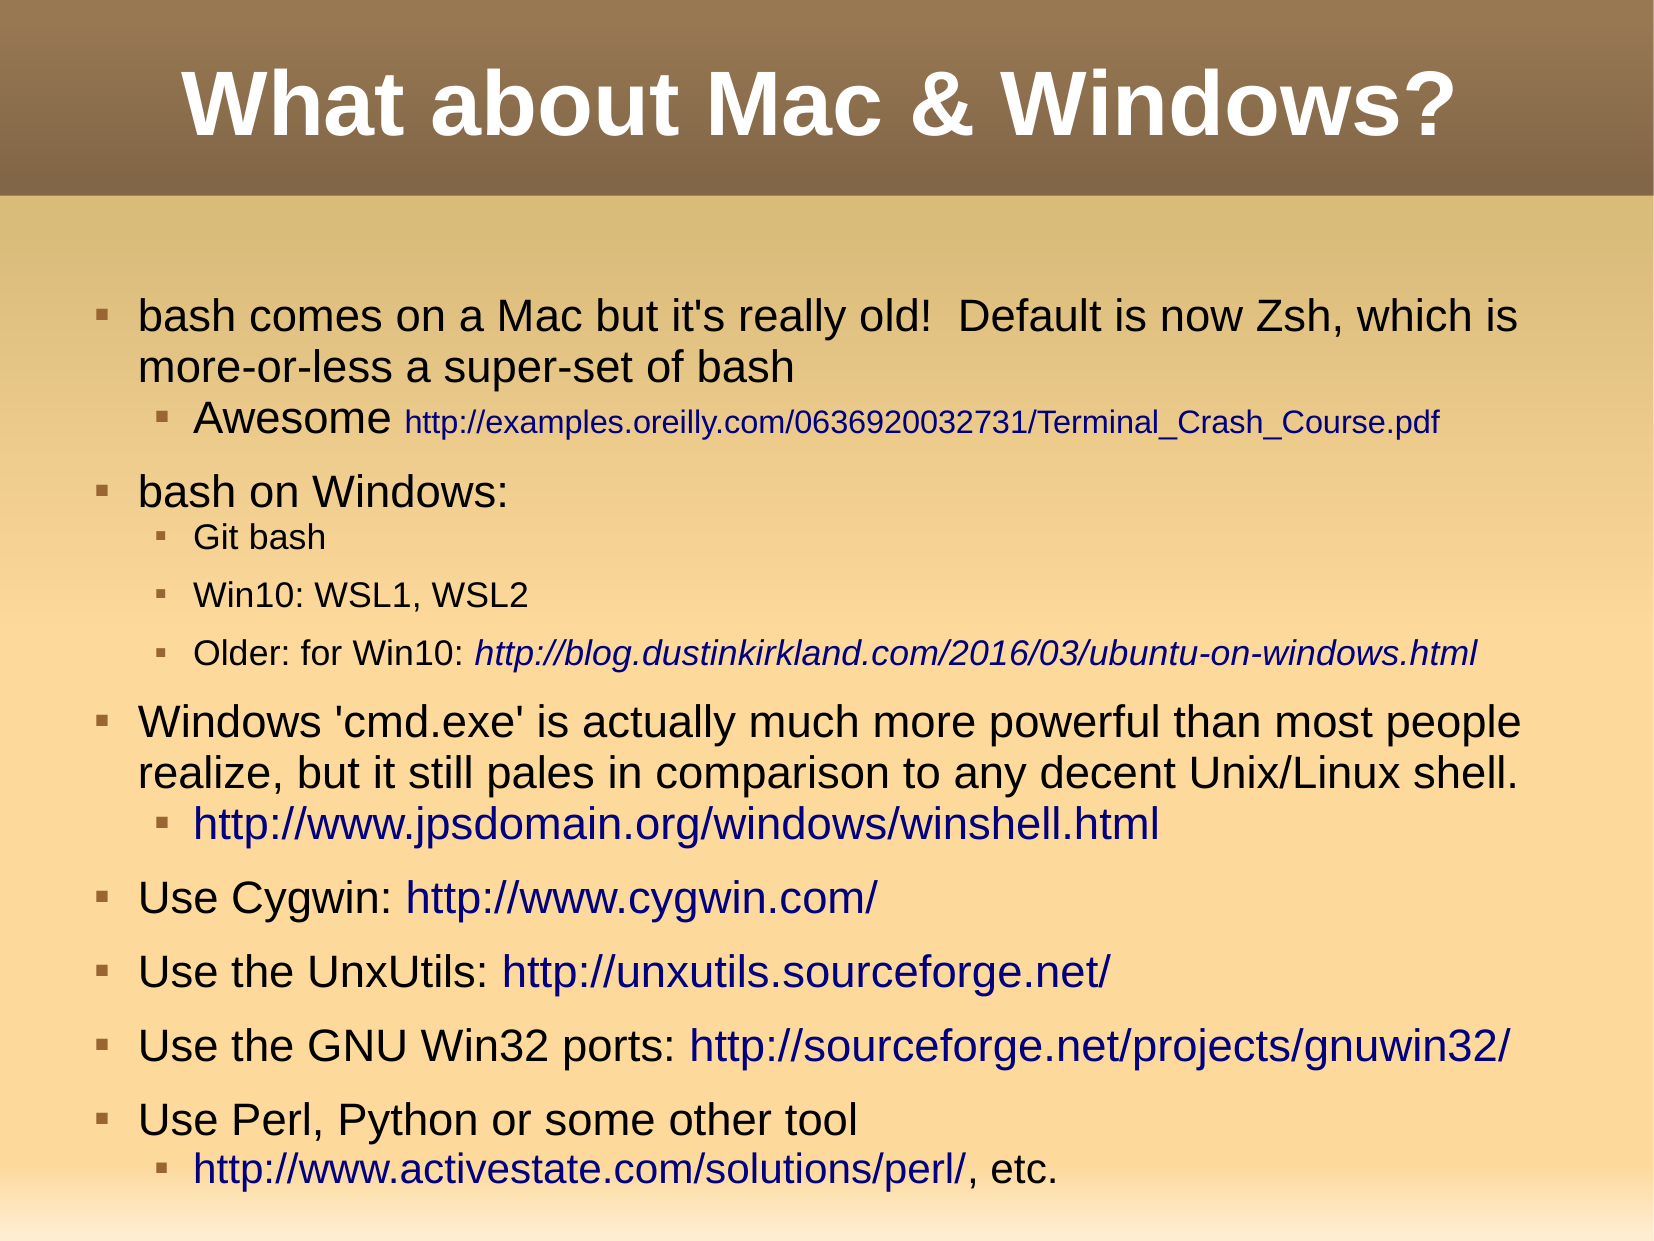

# What about Mac & Windows?
bash comes on a Mac but it's really old! Default is now Zsh, which is more-or-less a super-set of bash
Awesome http://examples.oreilly.com/0636920032731/Terminal_Crash_Course.pdf
bash on Windows:
Git bash
Win10: WSL1, WSL2
Older: for Win10: http://blog.dustinkirkland.com/2016/03/ubuntu-on-windows.html
Windows 'cmd.exe' is actually much more powerful than most people realize, but it still pales in comparison to any decent Unix/Linux shell.
http://www.jpsdomain.org/windows/winshell.html
Use Cygwin: http://www.cygwin.com/
Use the UnxUtils: http://unxutils.sourceforge.net/
Use the GNU Win32 ports: http://sourceforge.net/projects/gnuwin32/
Use Perl, Python or some other tool
http://www.activestate.com/solutions/perl/, etc.